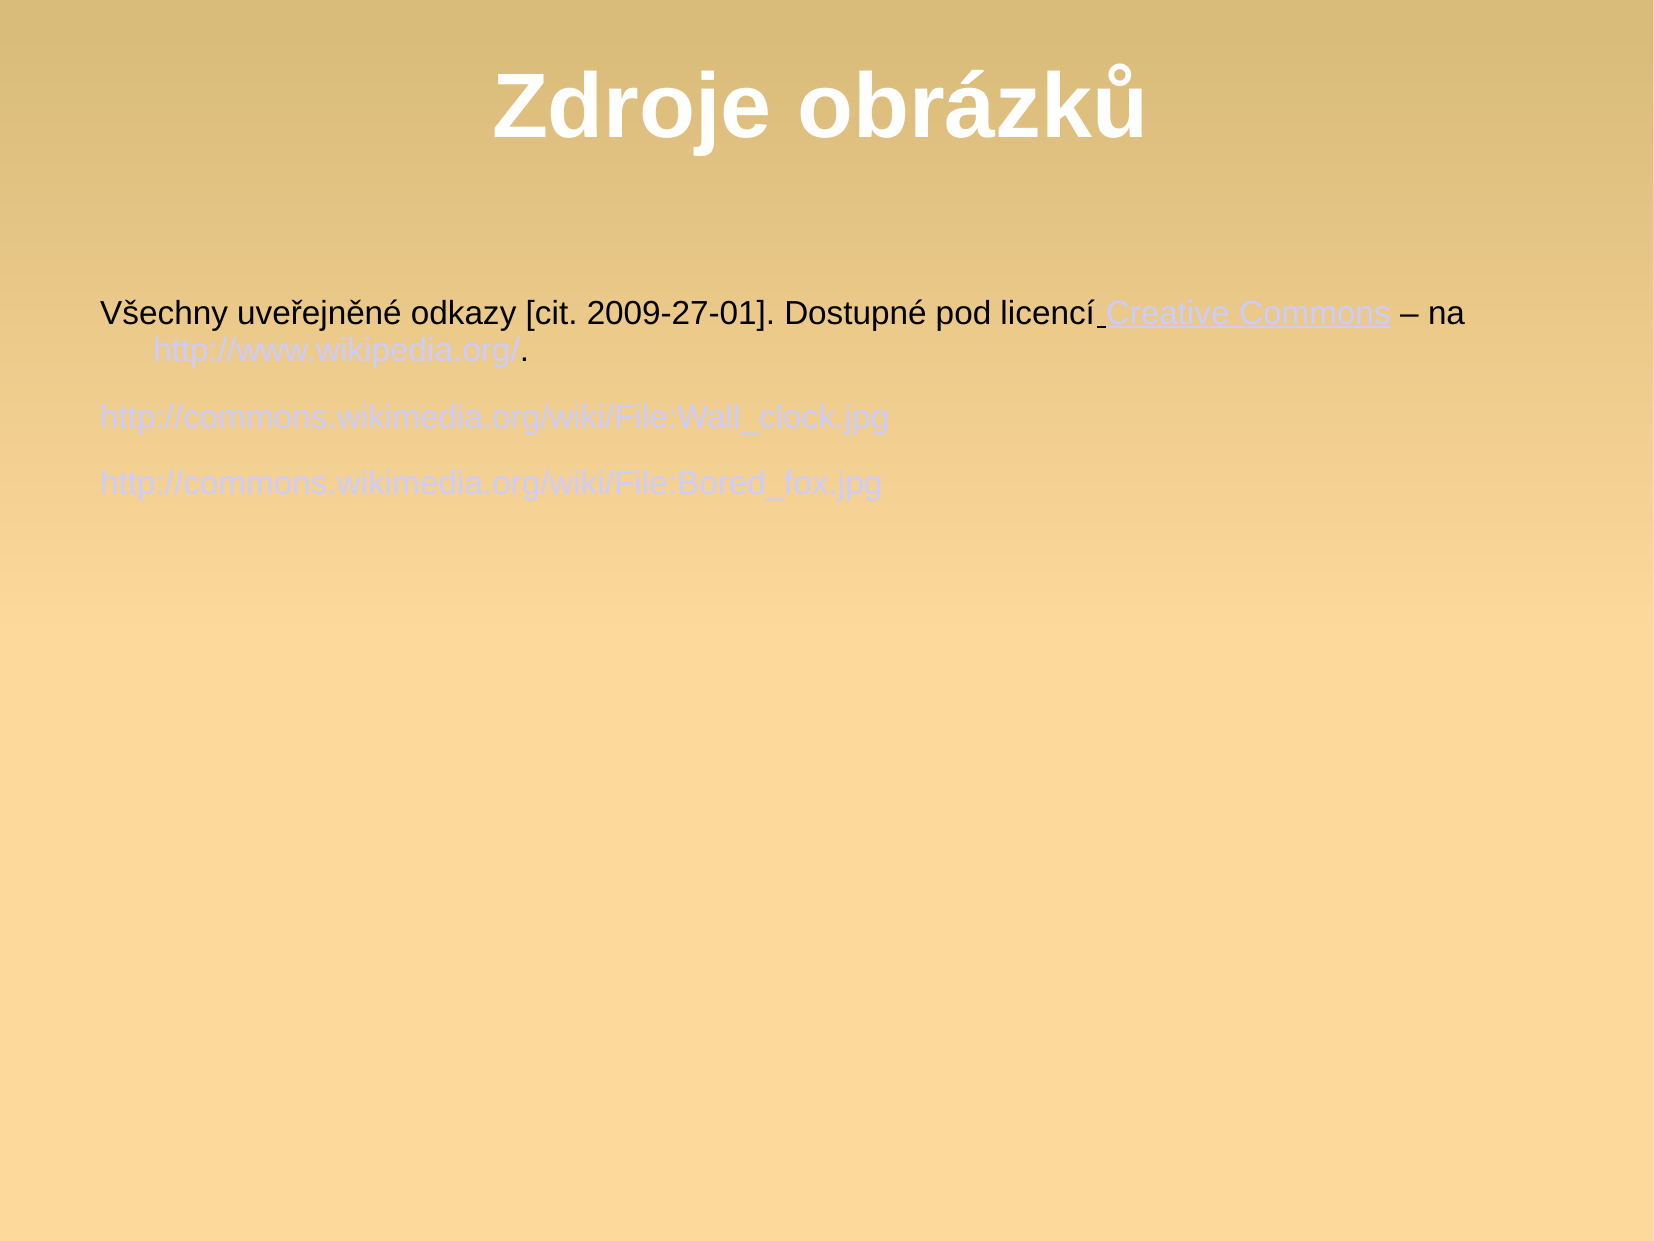

# Zdroje obrázků
Všechny uveřejněné odkazy [cit. 2009-27-01]. Dostupné pod licencí Creative Commons – na http://www.wikipedia.org/.
http://commons.wikimedia.org/wiki/File:Wall_clock.jpg
http://commons.wikimedia.org/wiki/File:Bored_fox.jpg